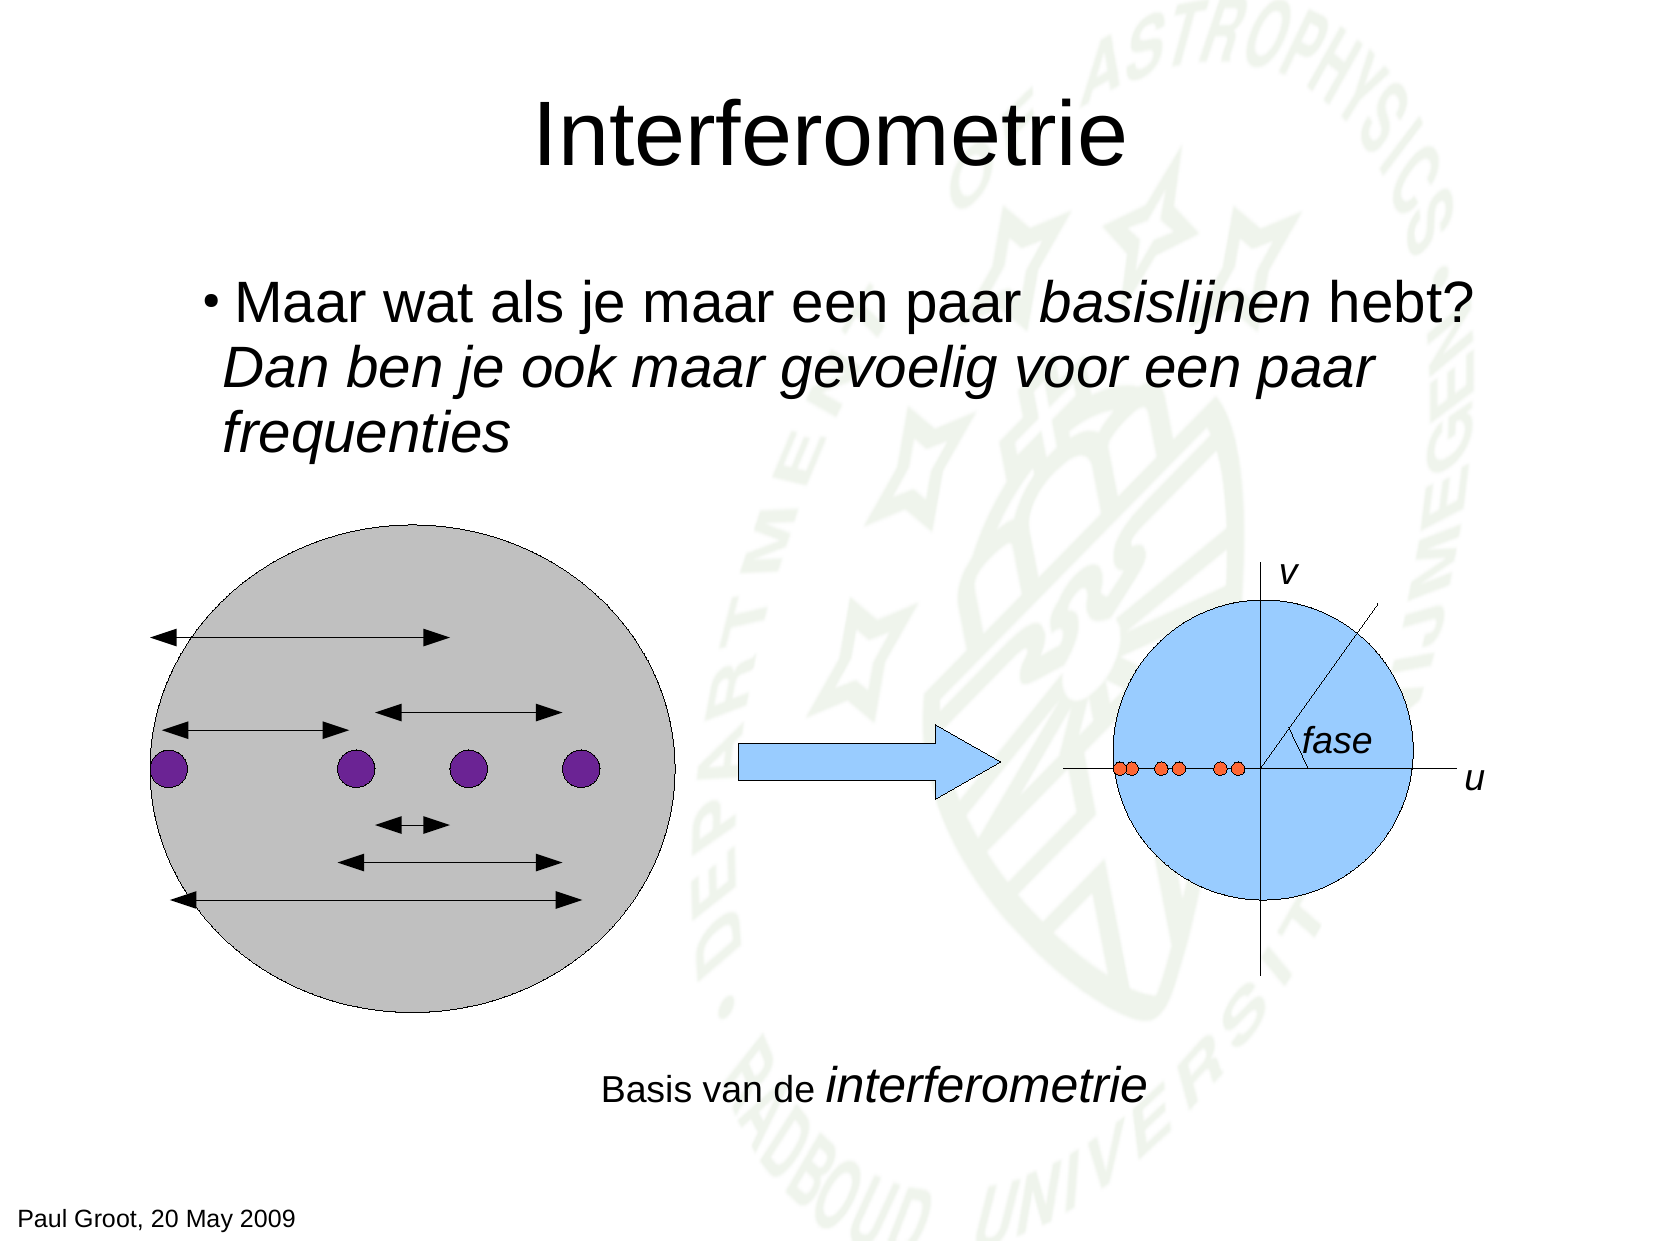

# Interferometrie
 Maar wat als je maar een paar basislijnen hebt?
Dan ben je ook maar gevoelig voor een paar
frequenties
v
fase
u
Basis van de interferometrie
Paul Groot, 20 May 2009